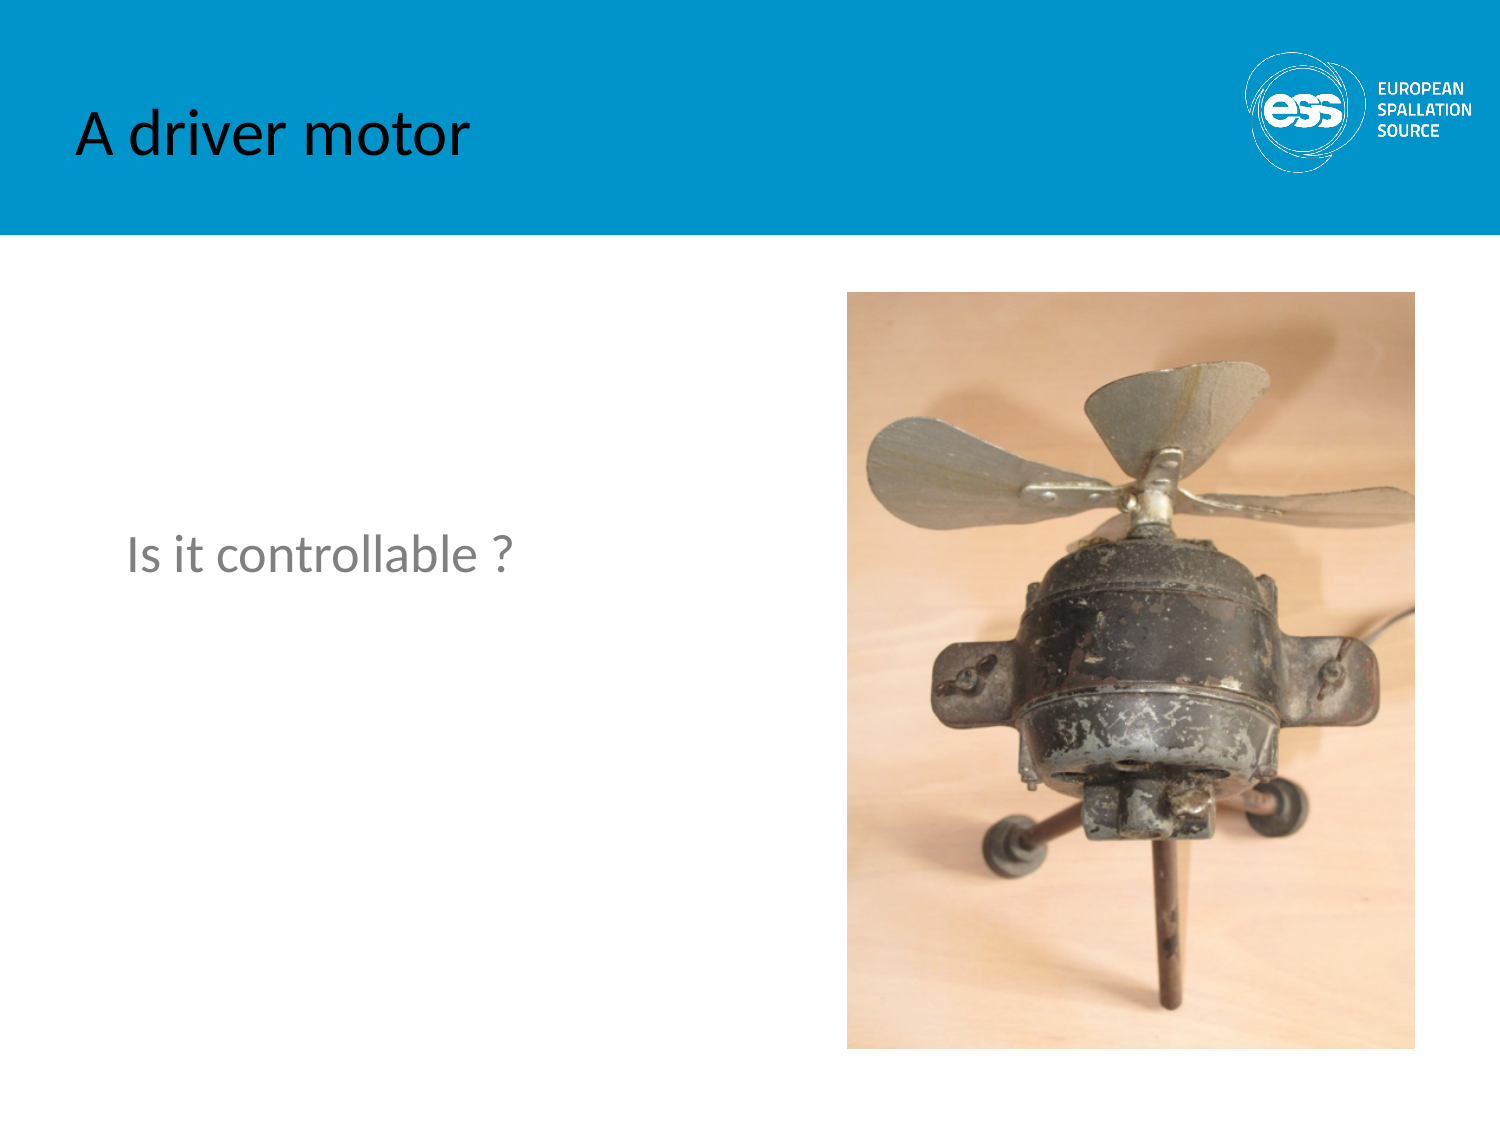

# A driver motor
 Is it controllable ?